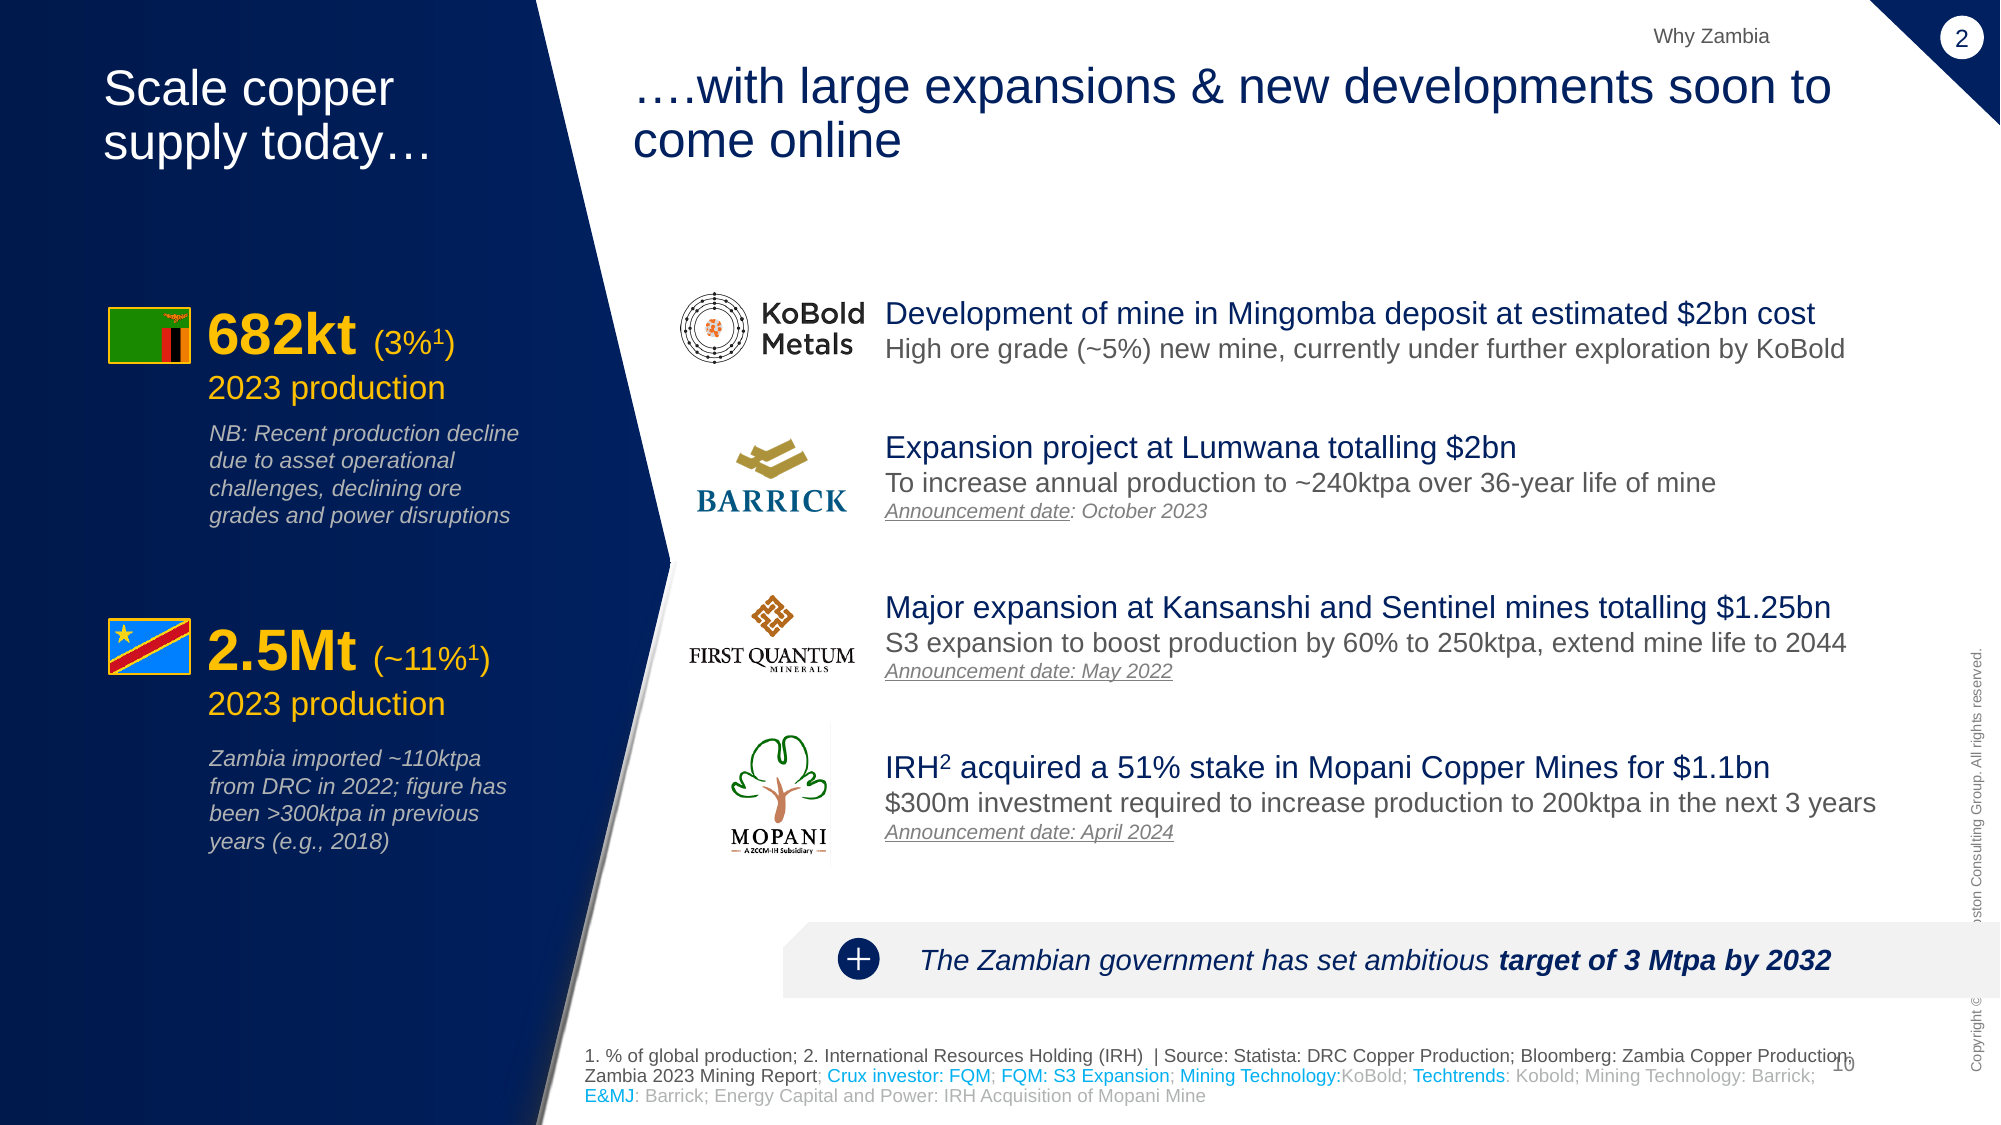

Why Zambia
2
….with large expansions & new developments soon to come online
# Scale copper supply today…
Development of mine in Mingomba deposit at estimated $2bn cost
High ore grade (~5%) new mine, currently under further exploration by KoBold
682kt (3%1)
2023 production
NB: Recent production decline due to asset operational challenges, declining ore grades and power disruptions
Expansion project at Lumwana totalling $2bn
To increase annual production to ~240ktpa over 36-year life of mine
Announcement date: October 2023
Major expansion at Kansanshi and Sentinel mines totalling $1.25bn
S3 expansion to boost production by 60% to 250ktpa, extend mine life to 2044
Announcement date: May 2022
2.5Mt (~11%1)
2023 production
Zambia imported ~110ktpa from DRC in 2022; figure has been >300ktpa in previous years (e.g., 2018)
IRH2 acquired a 51% stake in Mopani Copper Mines for $1.1bn
$300m investment required to increase production to 200ktpa in the next 3 years
Announcement date: April 2024
The Zambian government has set ambitious target of 3 Mtpa by 2032
1. % of global production; 2. International Resources Holding (IRH) | Source: Statista: DRC Copper Production; Bloomberg: Zambia Copper Production; Zambia 2023 Mining Report; Crux investor: FQM; FQM: S3 Expansion; Mining Technology:KoBold; Techtrends: Kobold; Mining Technology: Barrick; E&MJ: Barrick; Energy Capital and Power: IRH Acquisition of Mopani Mine